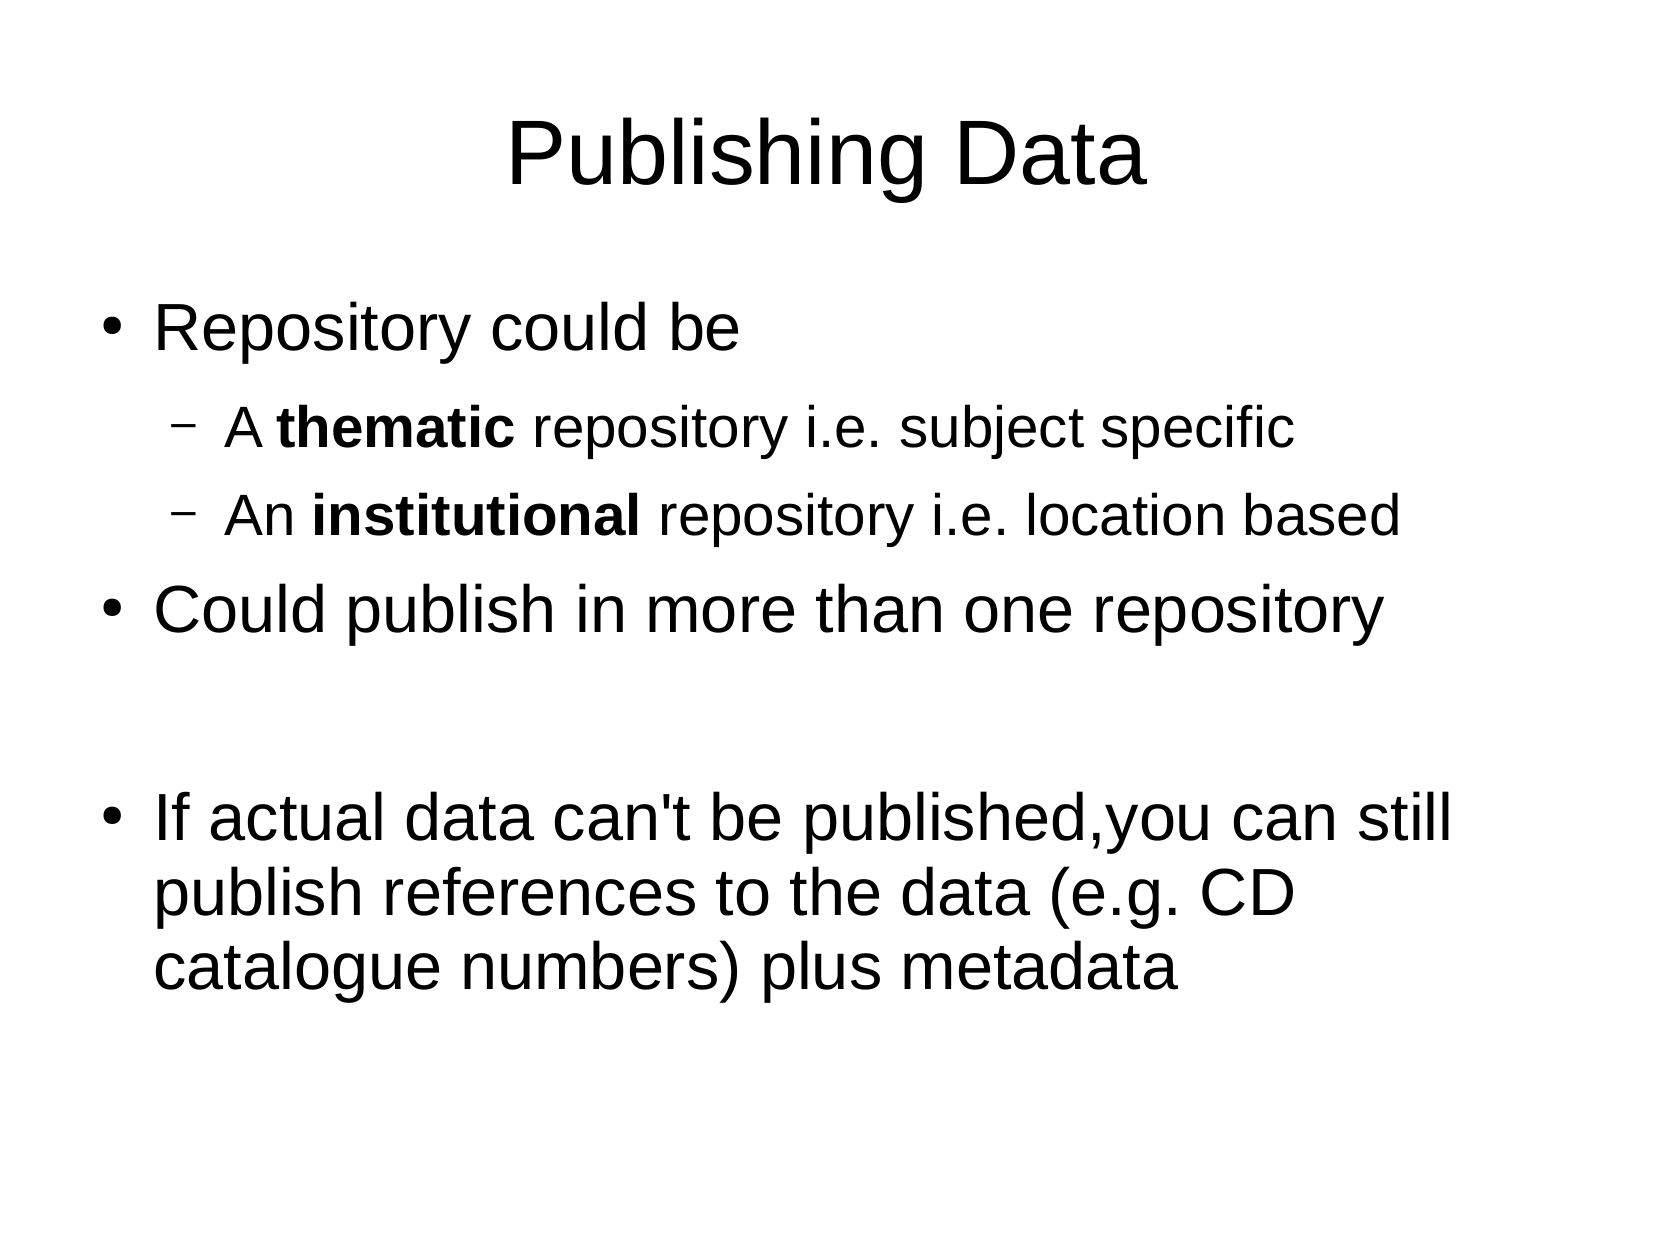

# Publishing Data
Repository could be
A thematic repository i.e. subject specific
An institutional repository i.e. location based
Could publish in more than one repository
If actual data can't be published,you can still publish references to the data (e.g. CD catalogue numbers) plus metadata